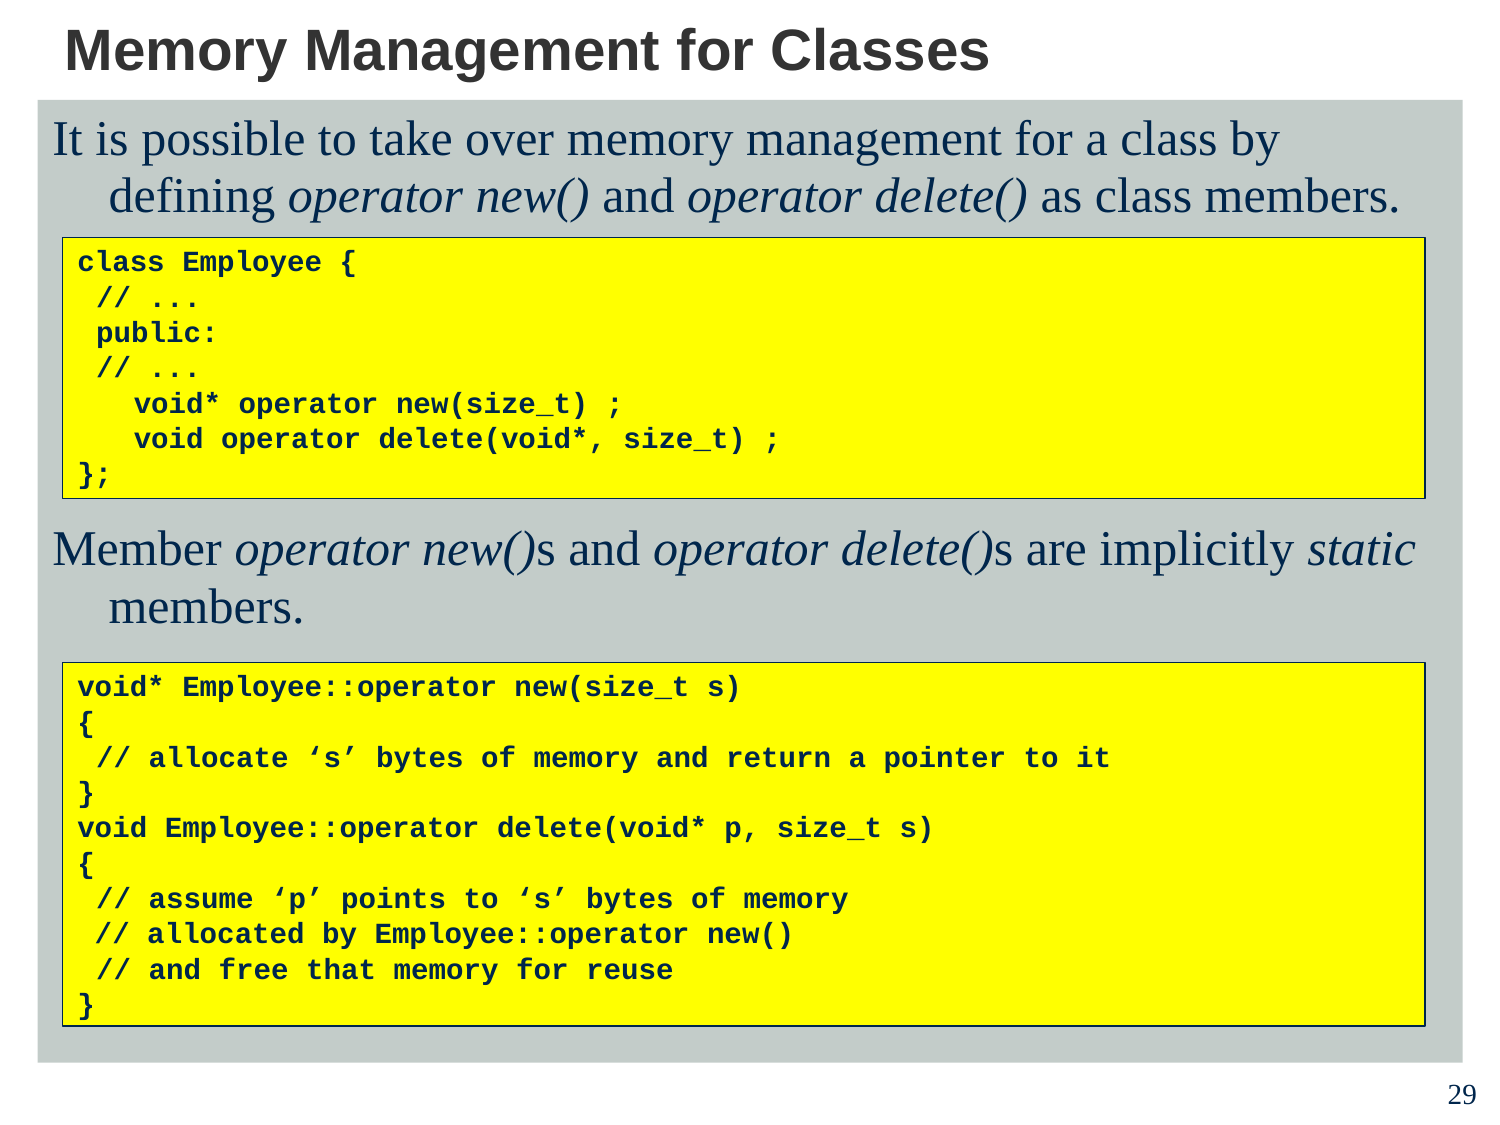

# Memory Management for Classes
It is possible to take over memory management for a class by defining operator new() and operator delete() as class members.
Member operator new()s and operator delete()s are implicitly static members.
class Employee {
	// ...
	public:
	// ...
		void* operator new(size_t) ;
		void operator delete(void*, size_t) ;
};
void* Employee::operator new(size_t s)
{
	// allocate ‘s’ bytes of memory and return a pointer to it
}
void Employee::operator delete(void* p, size_t s)
{
	// assume ‘p’ points to ‘s’ bytes of memory
 // allocated by Employee::operator new()
	// and free that memory for reuse
}